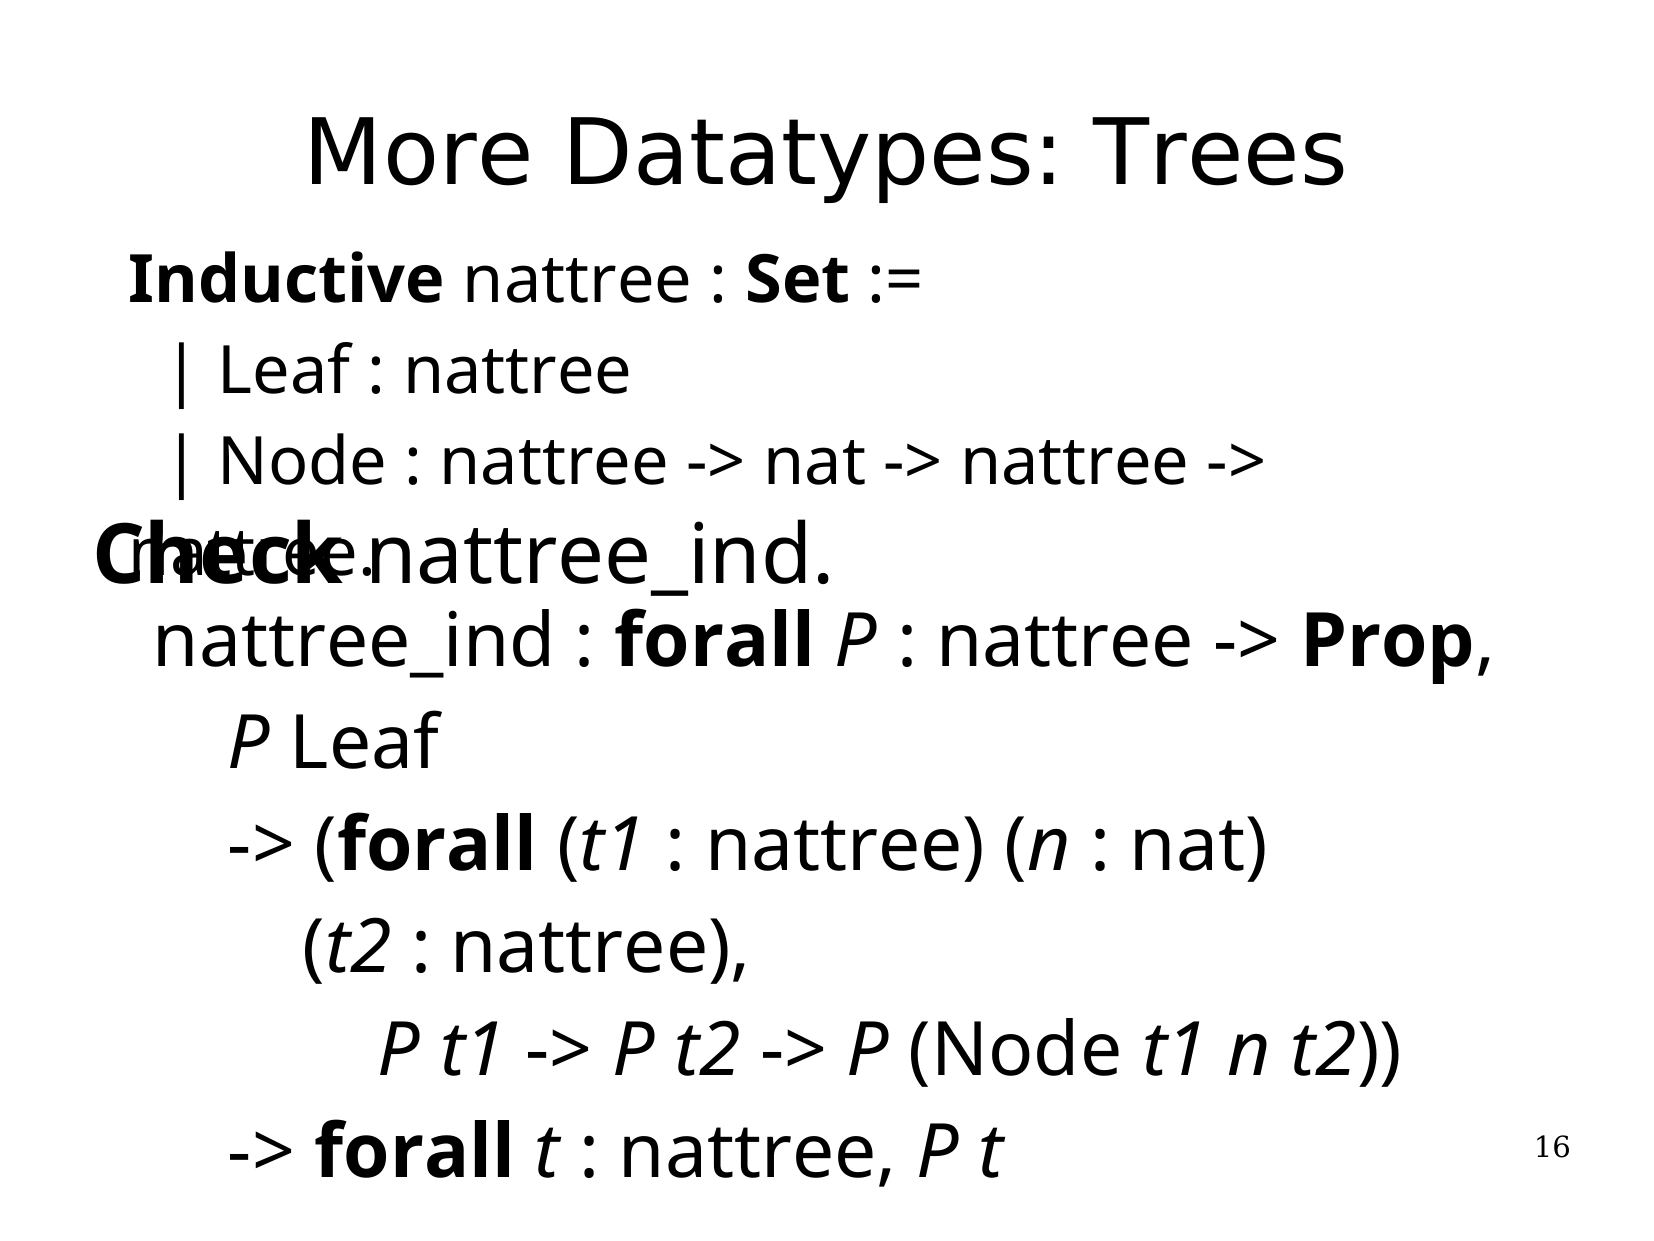

# More Datatypes: Trees
Inductive nattree : Set :=
 | Leaf : nattree
 | Node : nattree -> nat -> nattree -> nattree.
Check nattree_ind.
nattree_ind : forall P : nattree -> Prop,
	P Leaf
	-> (forall (t1 : nattree) (n : nat)
		(t2 : nattree),
			P t1 -> P t2 -> P (Node t1 n t2))
	-> forall t : nattree, P t
16